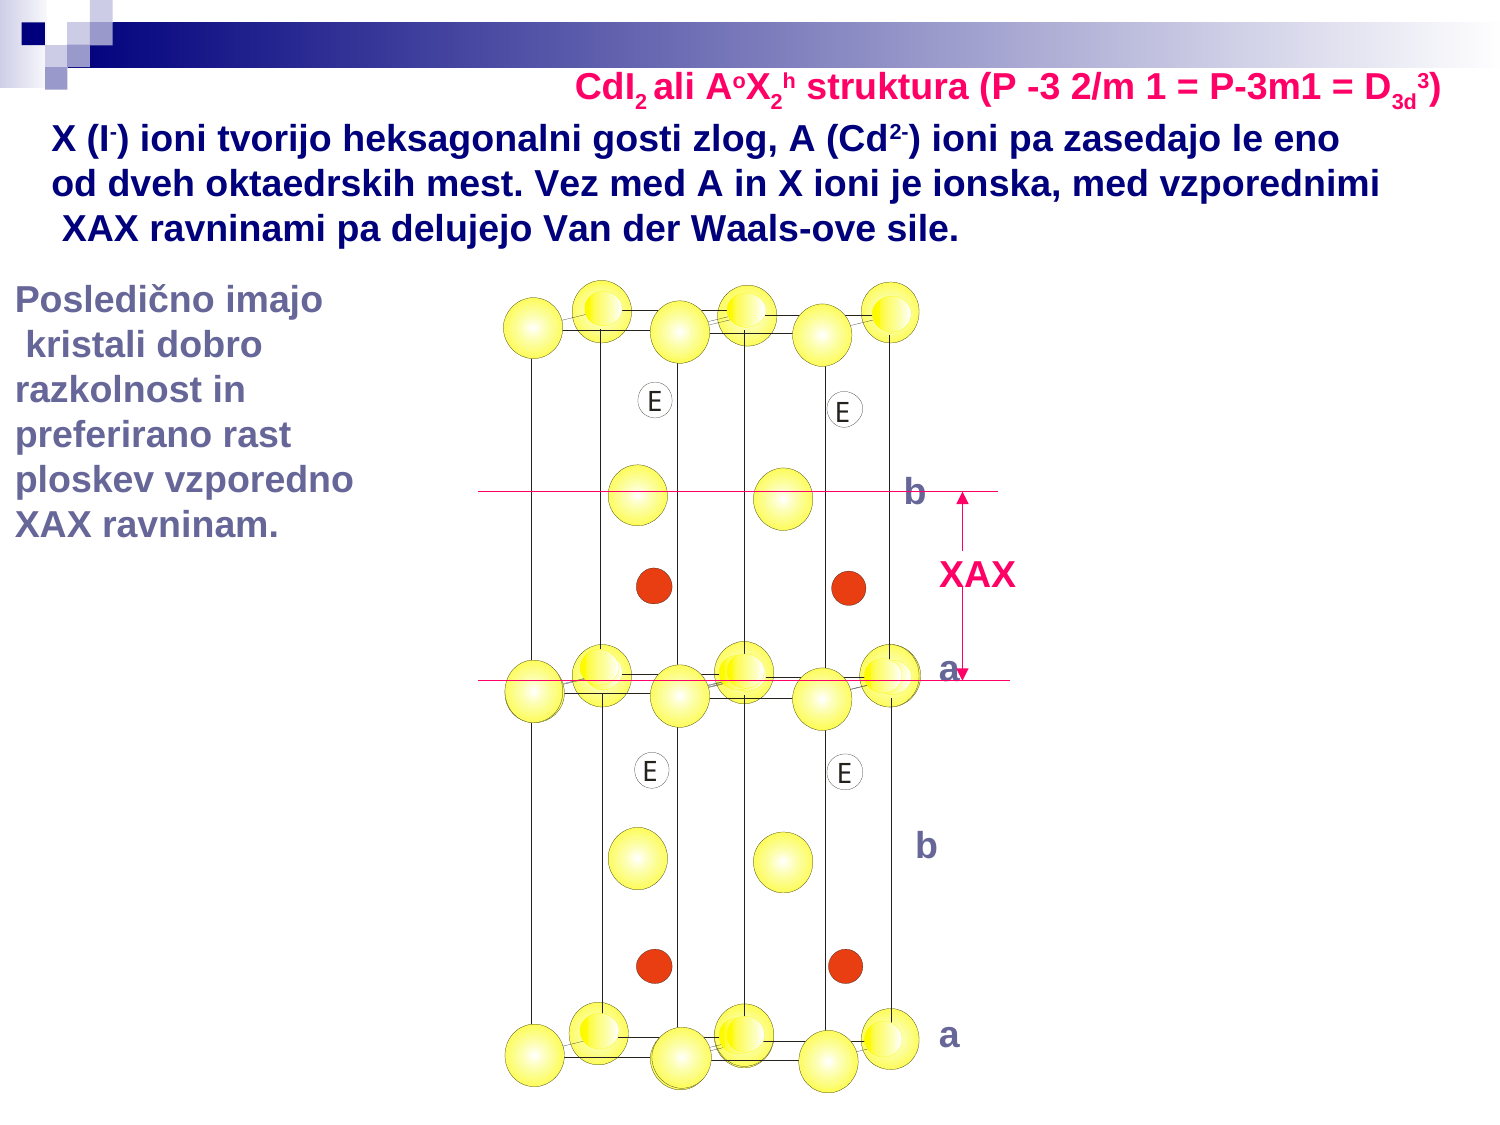

CdI2 ali AoX2h struktura (P -3 2/m 1 = P-3m1 = D3d3)
X (I-) ioni tvorijo heksagonalni gosti zlog, A (Cd2-) ioni pa zasedajo le eno
od dveh oktaedrskih mest. Vez med A in X ioni je ionska, med vzporednimi
 XAX ravninami pa delujejo Van der Waals-ove sile.
Posledično imajo
 kristali dobro
razkolnost in
preferirano rast
ploskev vzporedno
XAX ravninam.
b
XAX
a
b
a